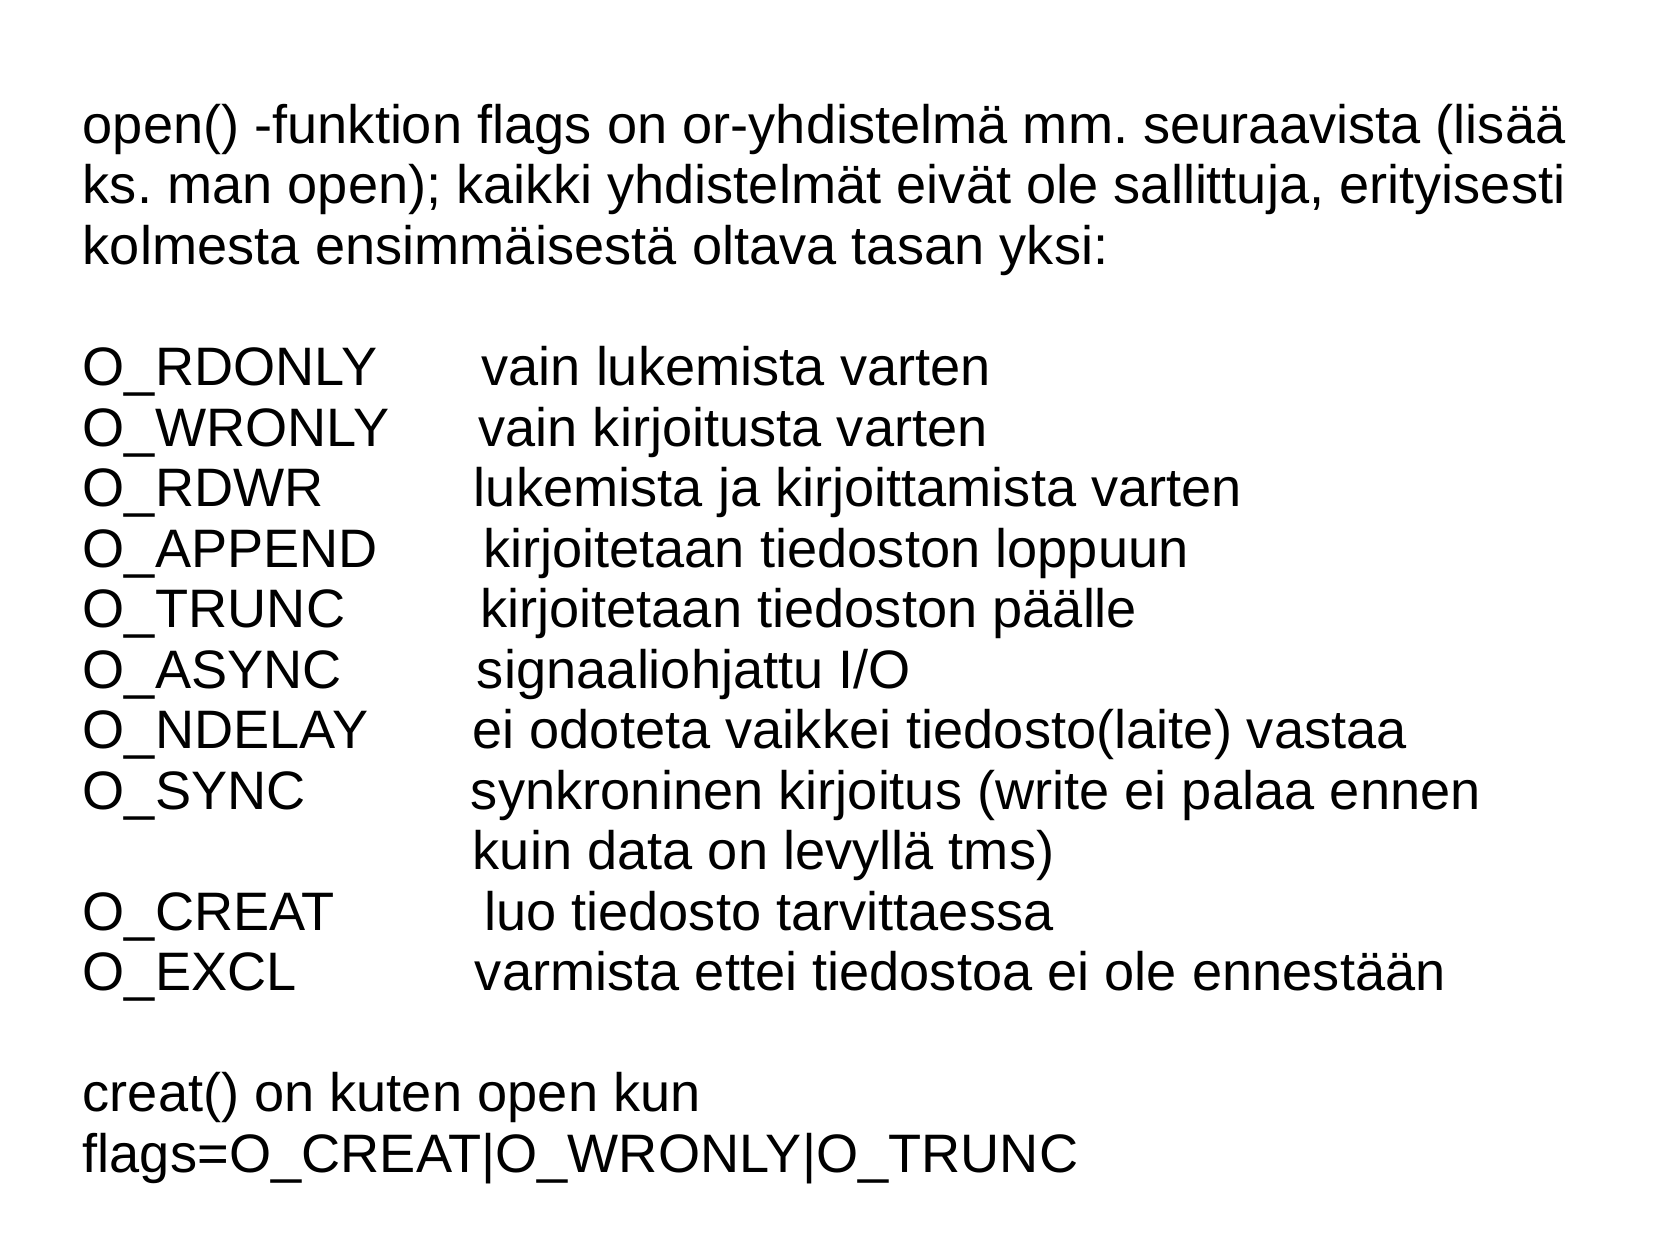

open() -funktion flags on or-yhdistelmä mm. seuraavista (lisää ks. man open); kaikki yhdistelmät eivät ole sallittuja, erityisesti kolmesta ensimmäisestä oltava tasan yksi:
O_RDONLY vain lukemista varten
O_WRONLY vain kirjoitusta varten
O_RDWR lukemista ja kirjoittamista varten
O_APPEND kirjoitetaan tiedoston loppuun
O_TRUNC kirjoitetaan tiedoston päälle
O_ASYNC signaaliohjattu I/O
O_NDELAY ei odoteta vaikkei tiedosto(laite) vastaa
O_SYNC synkroninen kirjoitus (write ei palaa ennen
 kuin data on levyllä tms)
O_CREAT luo tiedosto tarvittaessa
O_EXCL varmista ettei tiedostoa ei ole ennestään
creat() on kuten open kun
flags=O_CREAT|O_WRONLY|O_TRUNC